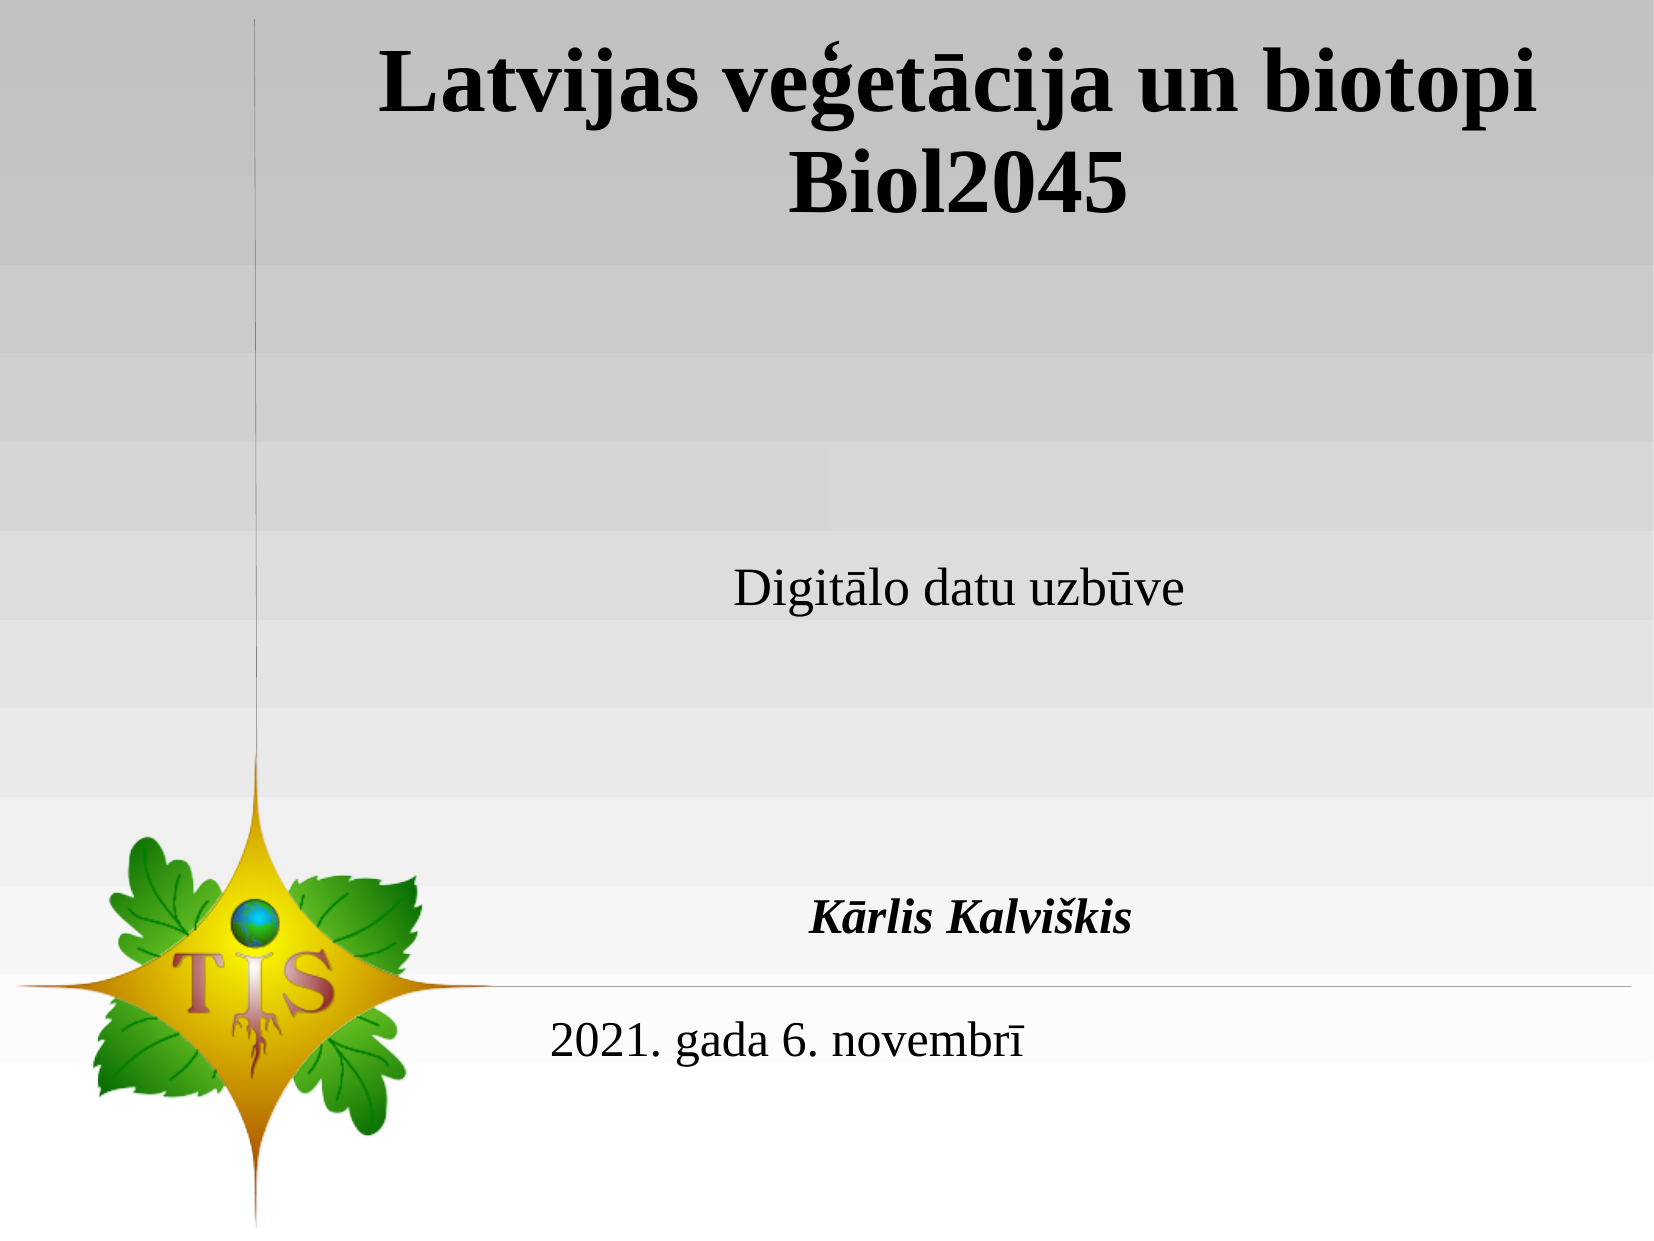

# Digitālo datu uzbūve
2021. gada 6. novembrī